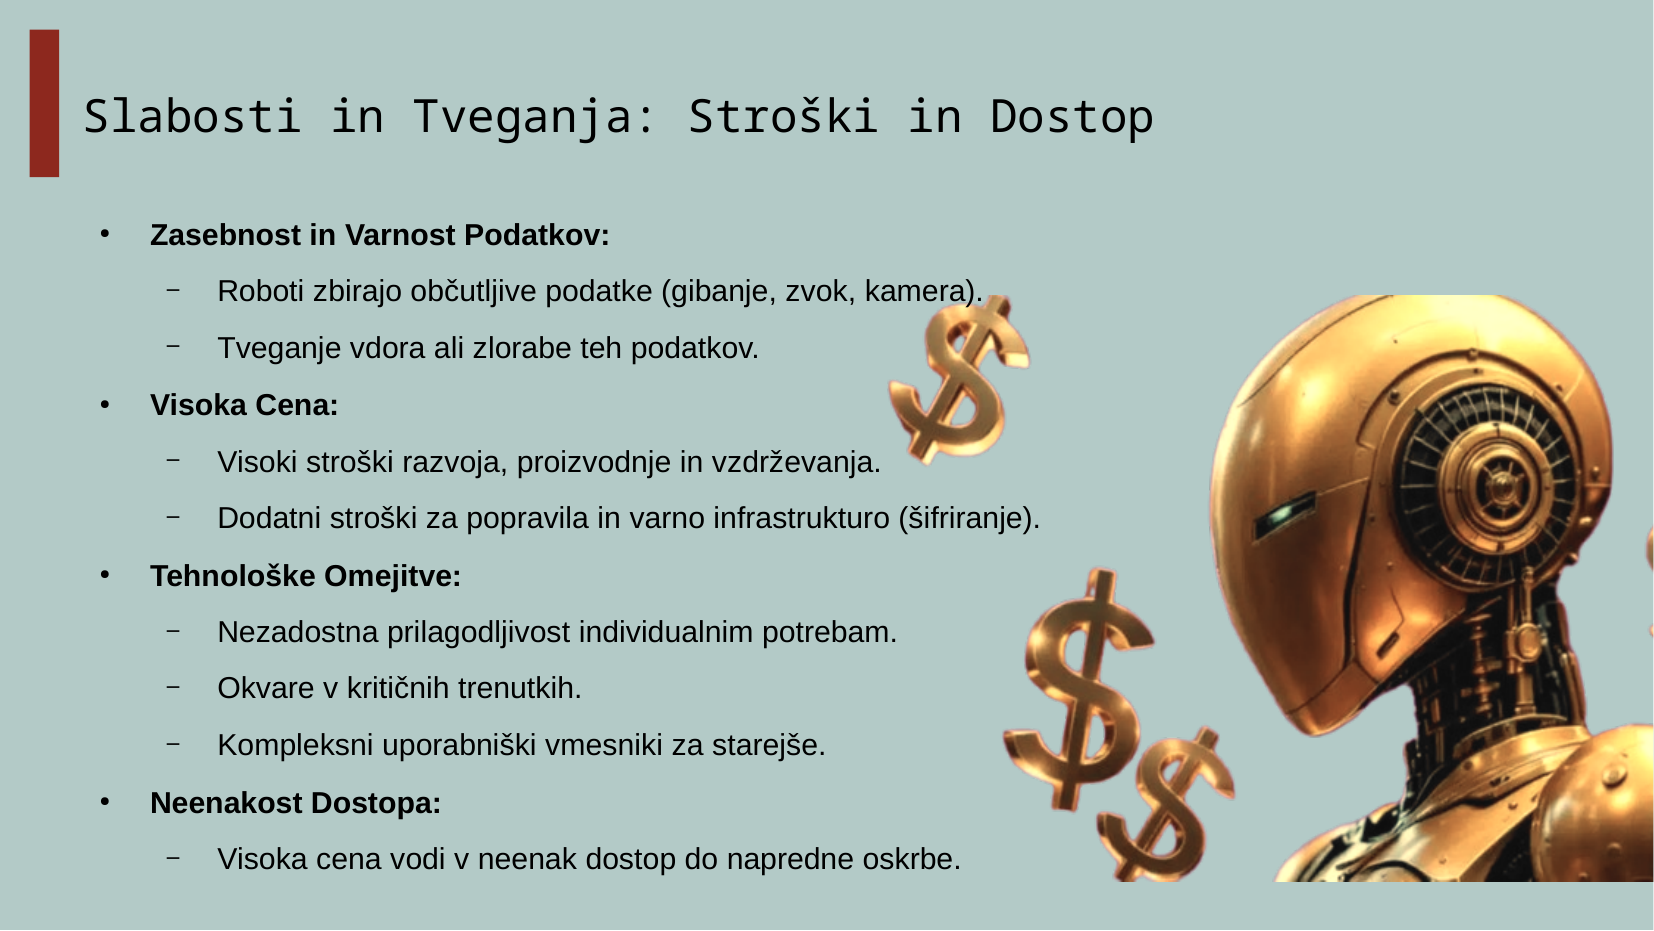

# Slabosti in Tveganja: Stroški in Dostop
Zasebnost in Varnost Podatkov:
Roboti zbirajo občutljive podatke (gibanje, zvok, kamera).
Tveganje vdora ali zlorabe teh podatkov.
Visoka Cena:
Visoki stroški razvoja, proizvodnje in vzdrževanja.
Dodatni stroški za popravila in varno infrastrukturo (šifriranje).
Tehnološke Omejitve:
Nezadostna prilagodljivost individualnim potrebam.
Okvare v kritičnih trenutkih.
Kompleksni uporabniški vmesniki za starejše.
Neenakost Dostopa:
Visoka cena vodi v neenak dostop do napredne oskrbe.